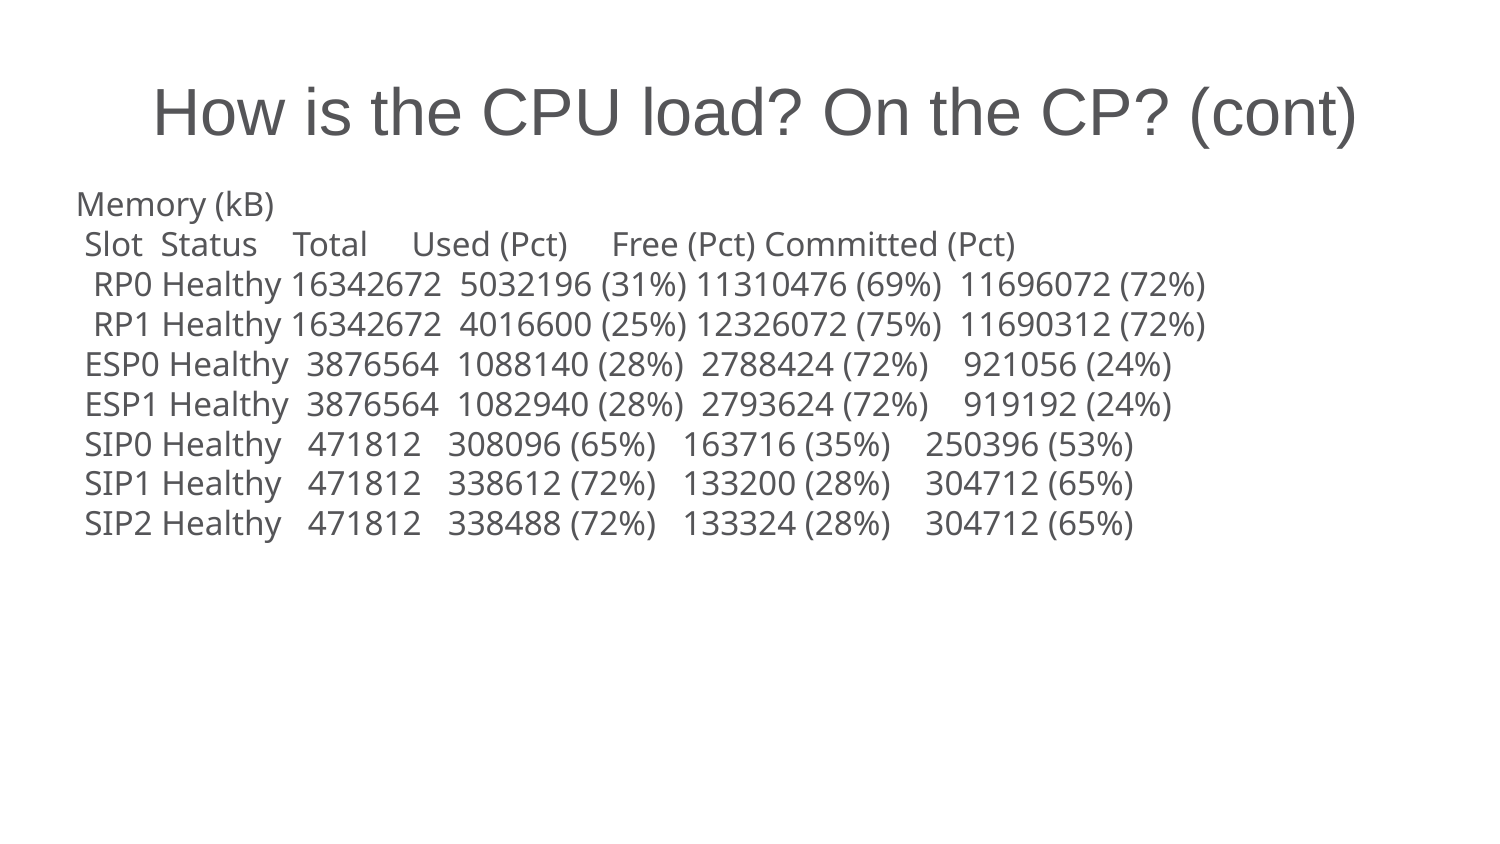

How is the CPU load? On the CP? (cont)
# Memory (kB) Slot Status Total Used (Pct) Free (Pct) Committed (Pct) RP0 Healthy 16342672 5032196 (31%) 11310476 (69%) 11696072 (72%) RP1 Healthy 16342672 4016600 (25%) 12326072 (75%) 11690312 (72%) ESP0 Healthy 3876564 1088140 (28%) 2788424 (72%) 921056 (24%) ESP1 Healthy 3876564 1082940 (28%) 2793624 (72%) 919192 (24%) SIP0 Healthy 471812 308096 (65%) 163716 (35%) 250396 (53%) SIP1 Healthy 471812 338612 (72%) 133200 (28%) 304712 (65%) SIP2 Healthy 471812 338488 (72%) 133324 (28%) 304712 (65%)